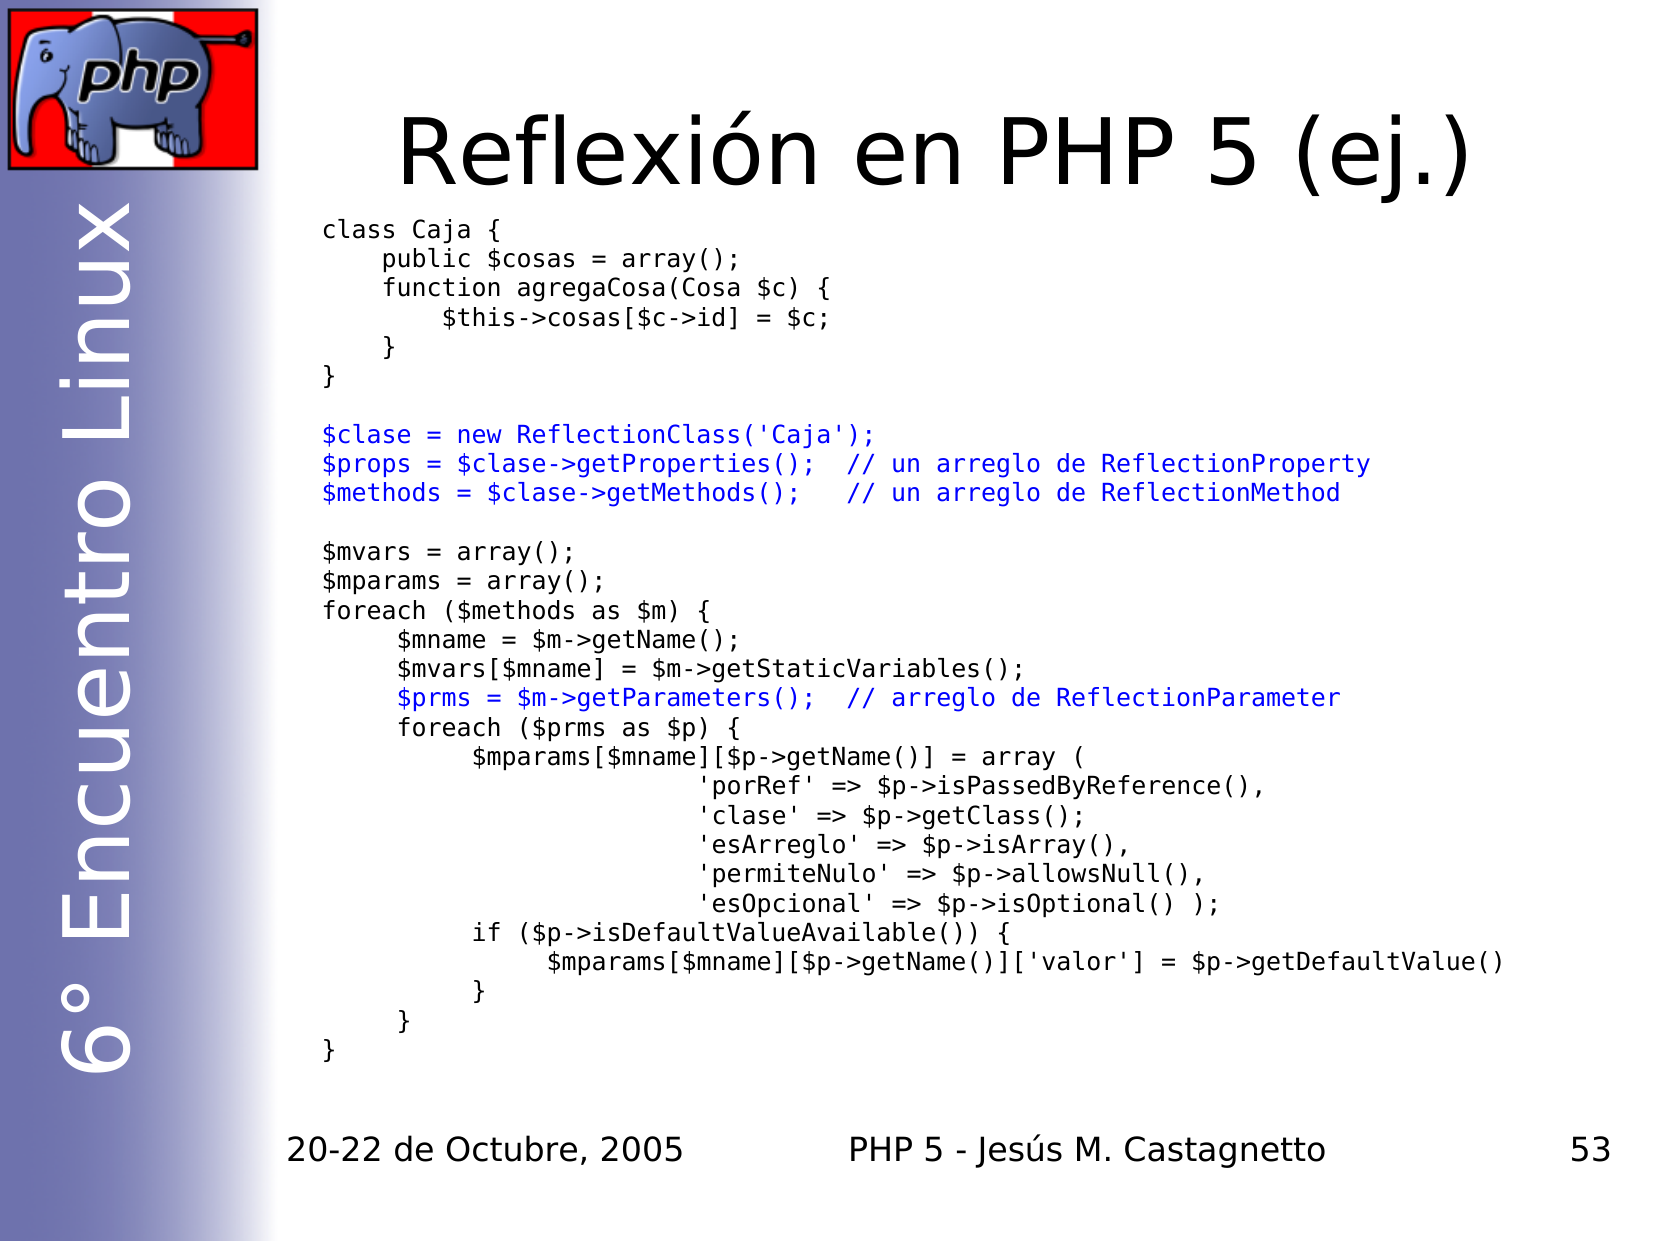

# Reflexión en PHP 5 (ej.)
class Caja {
 public $cosas = array();
 function agregaCosa(Cosa $c) {
 $this->cosas[$c->id] = $c;
 }
}
$clase = new ReflectionClass('Caja');
$props = $clase->getProperties(); // un arreglo de ReflectionProperty
$methods = $clase->getMethods(); // un arreglo de ReflectionMethod
$mvars = array();
$mparams = array();
foreach ($methods as $m) {
	$mname = $m->getName();
	$mvars[$mname] = $m->getStaticVariables();
	$prms = $m->getParameters(); // arreglo de ReflectionParameter
	foreach ($prms as $p) {
		$mparams[$mname][$p->getName()] = array (
					'porRef' => $p->isPassedByReference(),
					'clase' => $p->getClass();
					'esArreglo' => $p->isArray(),
					'permiteNulo' => $p->allowsNull(),
					'esOpcional' => $p->isOptional() );
		if ($p->isDefaultValueAvailable()) {
			$mparams[$mname][$p->getName()]['valor'] = $p->getDefaultValue()
		}
	}
}
20-22 de Octubre, 2005
PHP 5 - Jesús M. Castagnetto
53